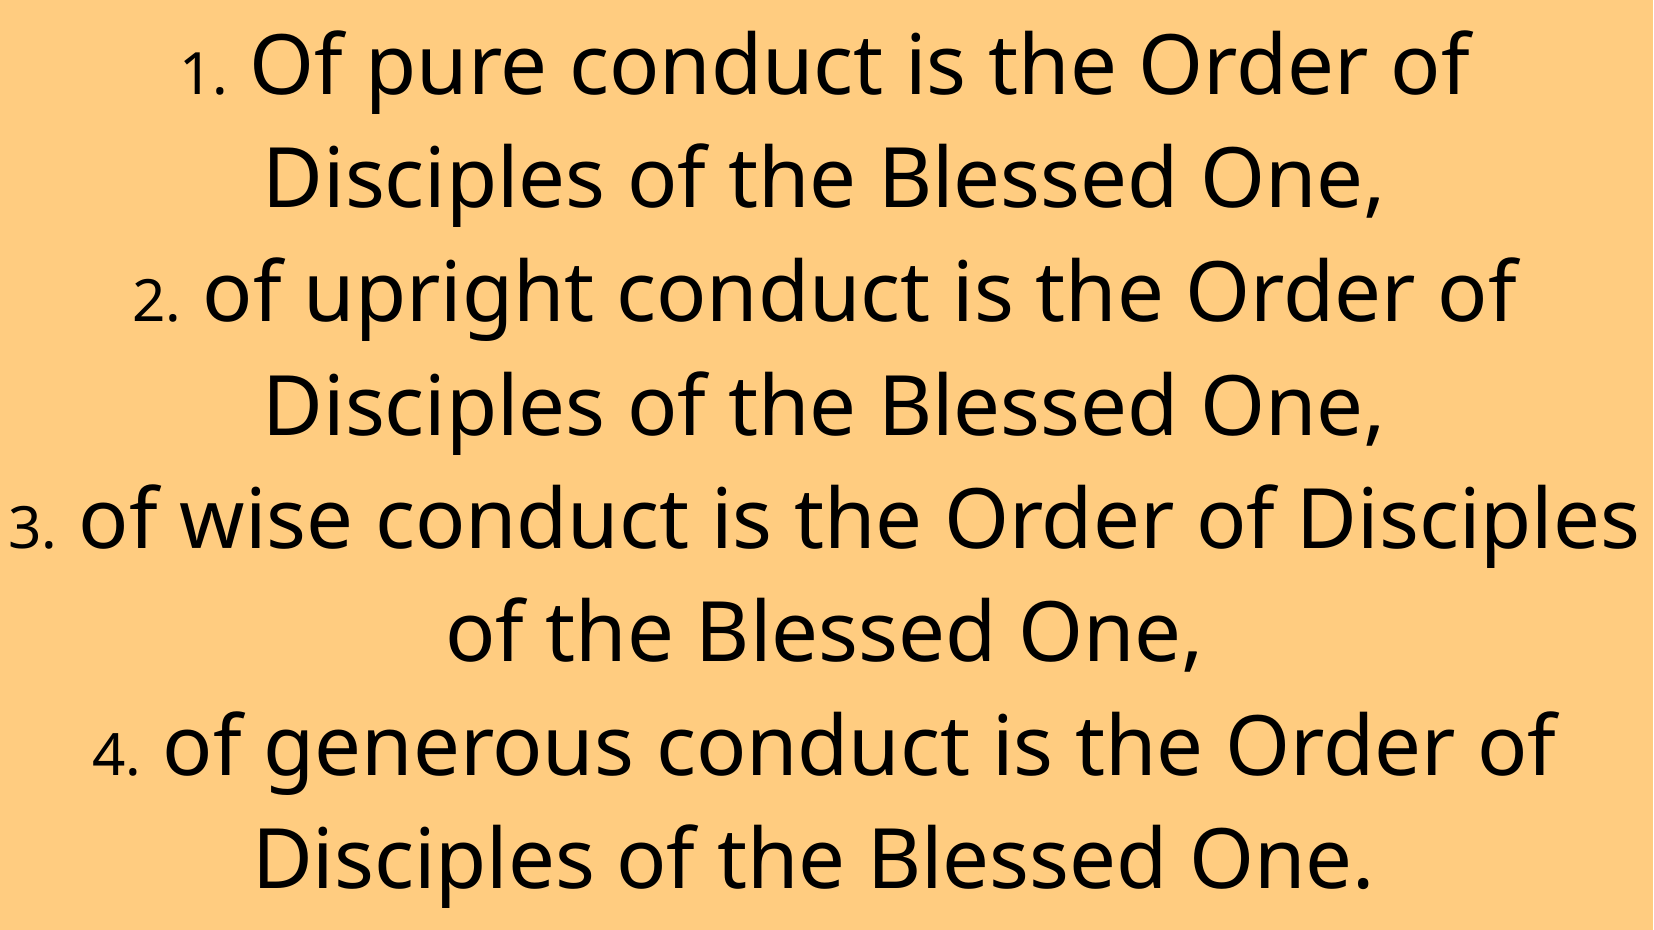

# 1. Of pure conduct is the Order of Disciples of the Blessed One,
2. of upright conduct is the Order of Disciples of the Blessed One,
3. of wise conduct is the Order of Disciples of the Blessed One,
4. of generous conduct is the Order of Disciples of the Blessed One.